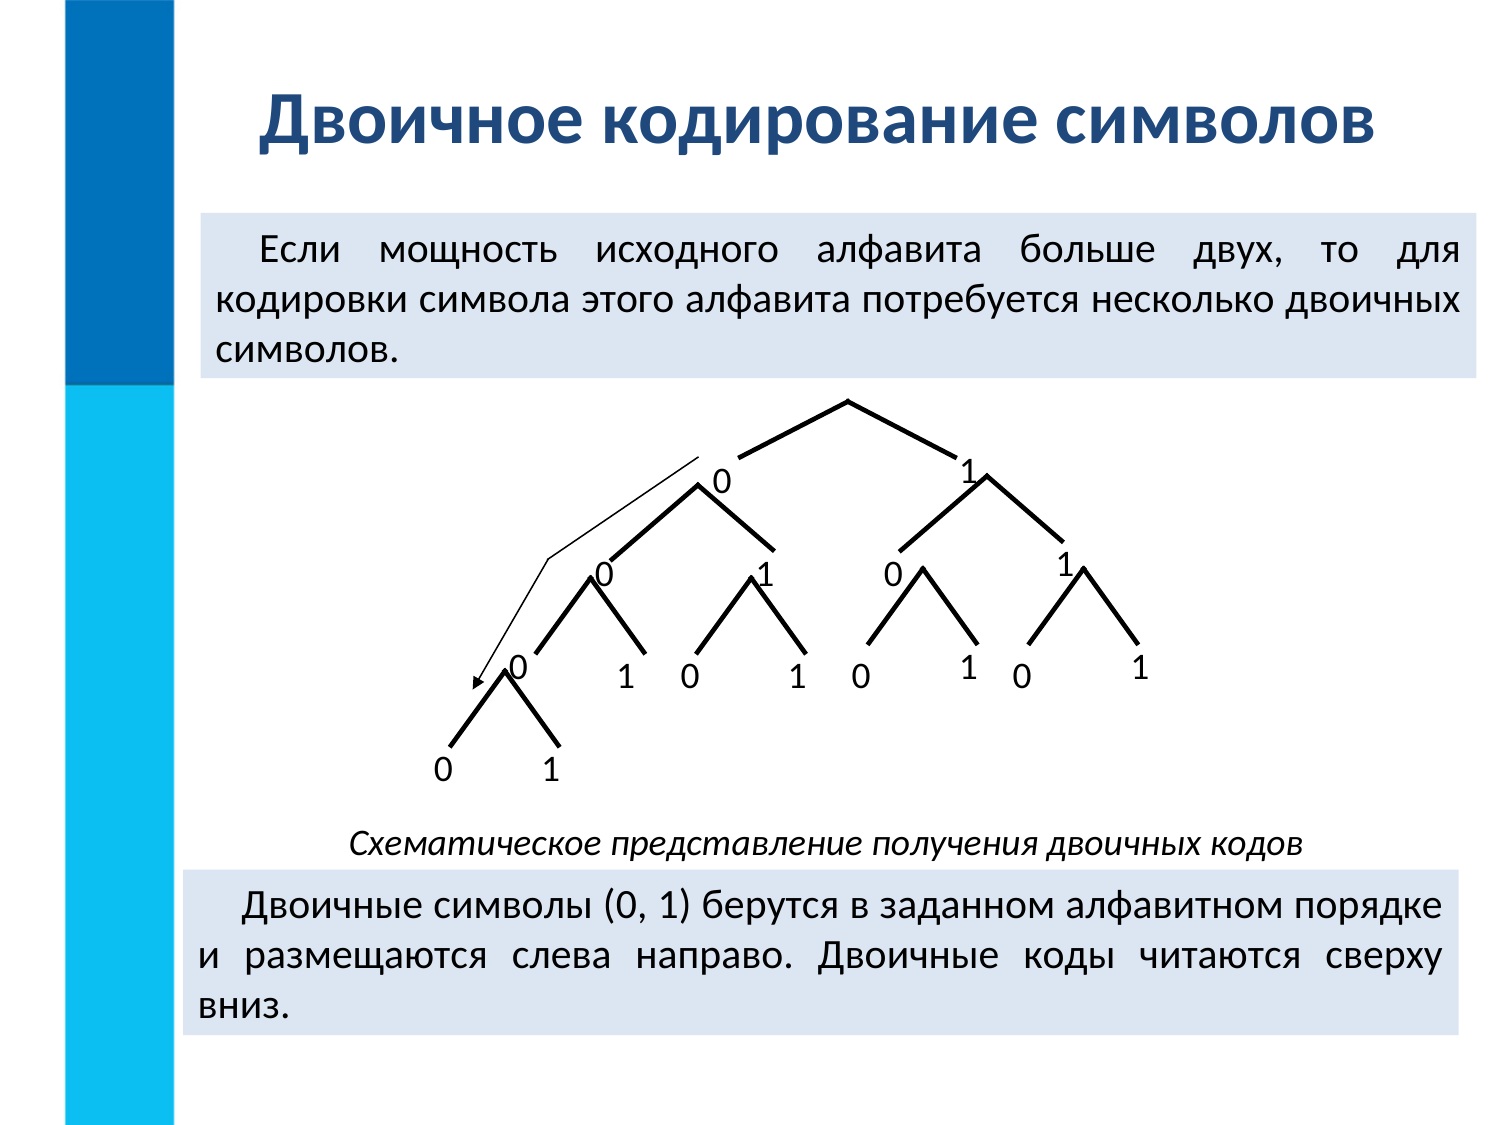

Двоичное кодирование символов
Если мощность исходного алфавита больше двух, то для кодировки символа этого алфавита потребуется несколько двоичных символов.
1
0
1
0
1
0
0
1
1
1
0
1
0
0
0
1
Схематическое представление получения двоичных кодов
Двоичные символы (0, 1) берутся в заданном алфавитном порядке и размещаются слева направо. Двоичные коды читаются сверху вниз.